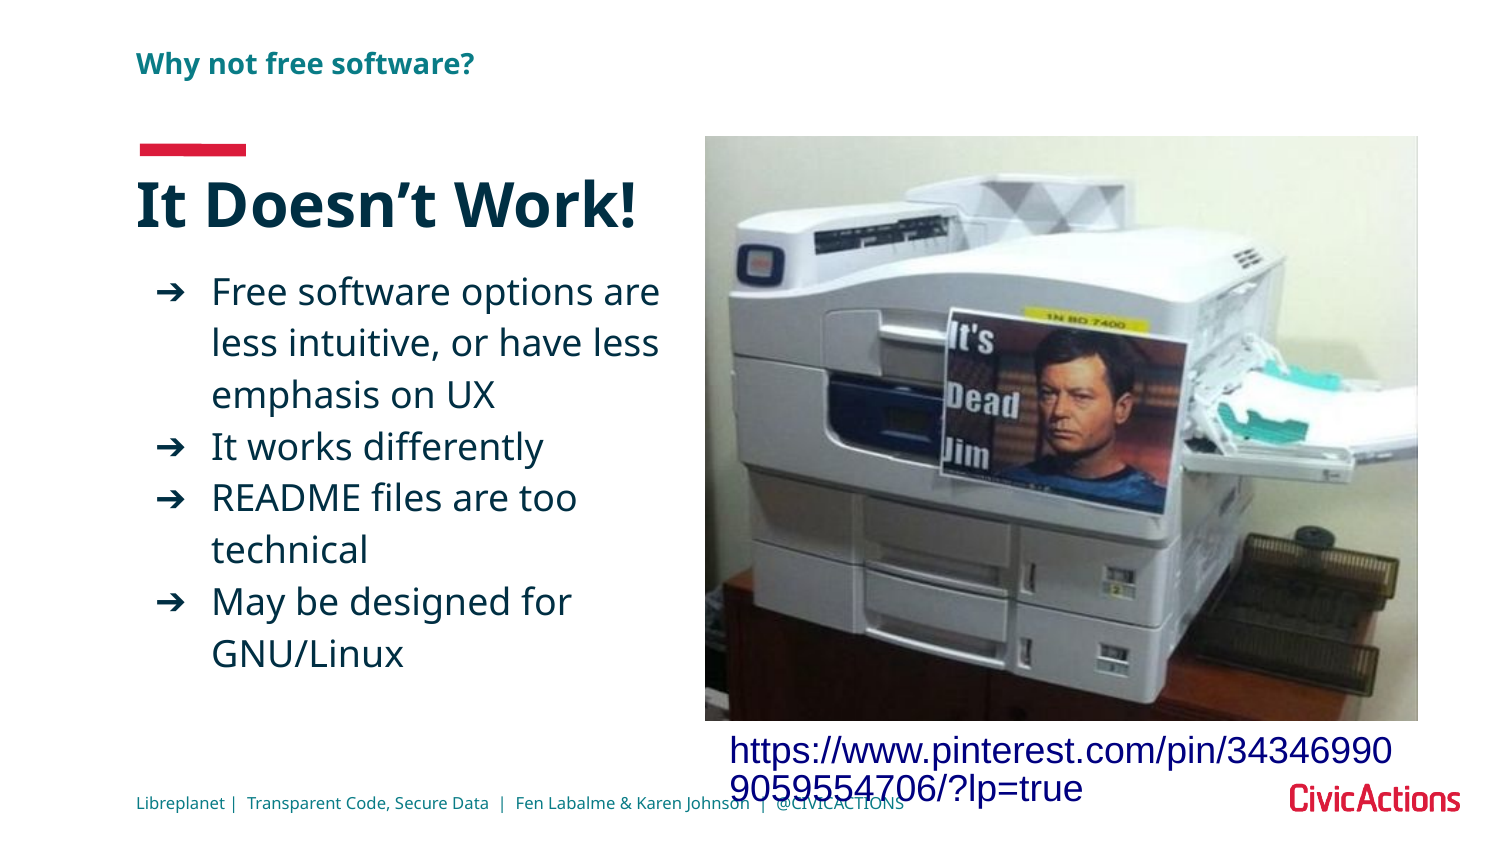

# Why not free software?
It Doesn’t Work!
Free software options are less intuitive, or have less emphasis on UX
It works differently
README files are too technical
May be designed for GNU/Linux
https://www.pinterest.com/pin/343469909059554706/?lp=true
Libreplanet | Transparent Code, Secure Data | Fen Labalme & Karen Johnson | @CIVICACTIONS